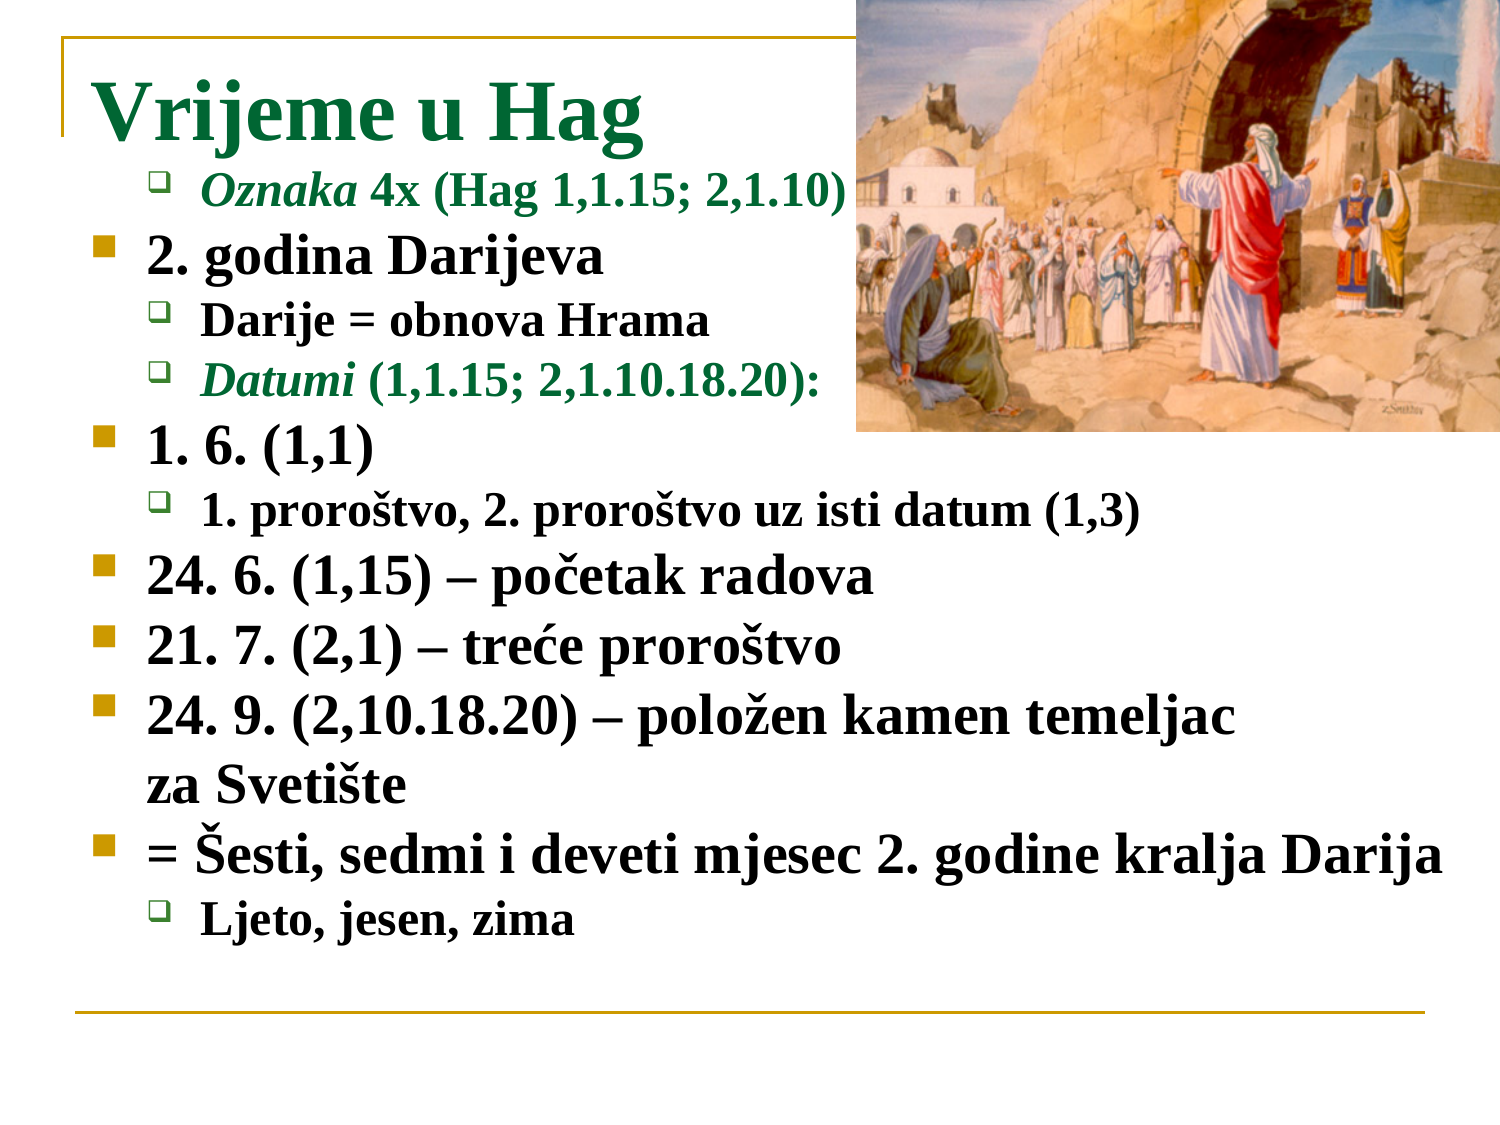

# Vrijeme u Hag
Oznaka 4x (Hag 1,1.15; 2,1.10)
2. godina Darijeva
Darije = obnova Hrama
Datumi (1,1.15; 2,1.10.18.20):
1. 6. (1,1)
1. proroštvo, 2. proroštvo uz isti datum (1,3)
24. 6. (1,15) – početak radova
21. 7. (2,1) – treće proroštvo
24. 9. (2,10.18.20) – položen kamen temeljac
za Svetište
= Šesti, sedmi i deveti mjesec 2. godine kralja Darija
Ljeto, jesen, zima